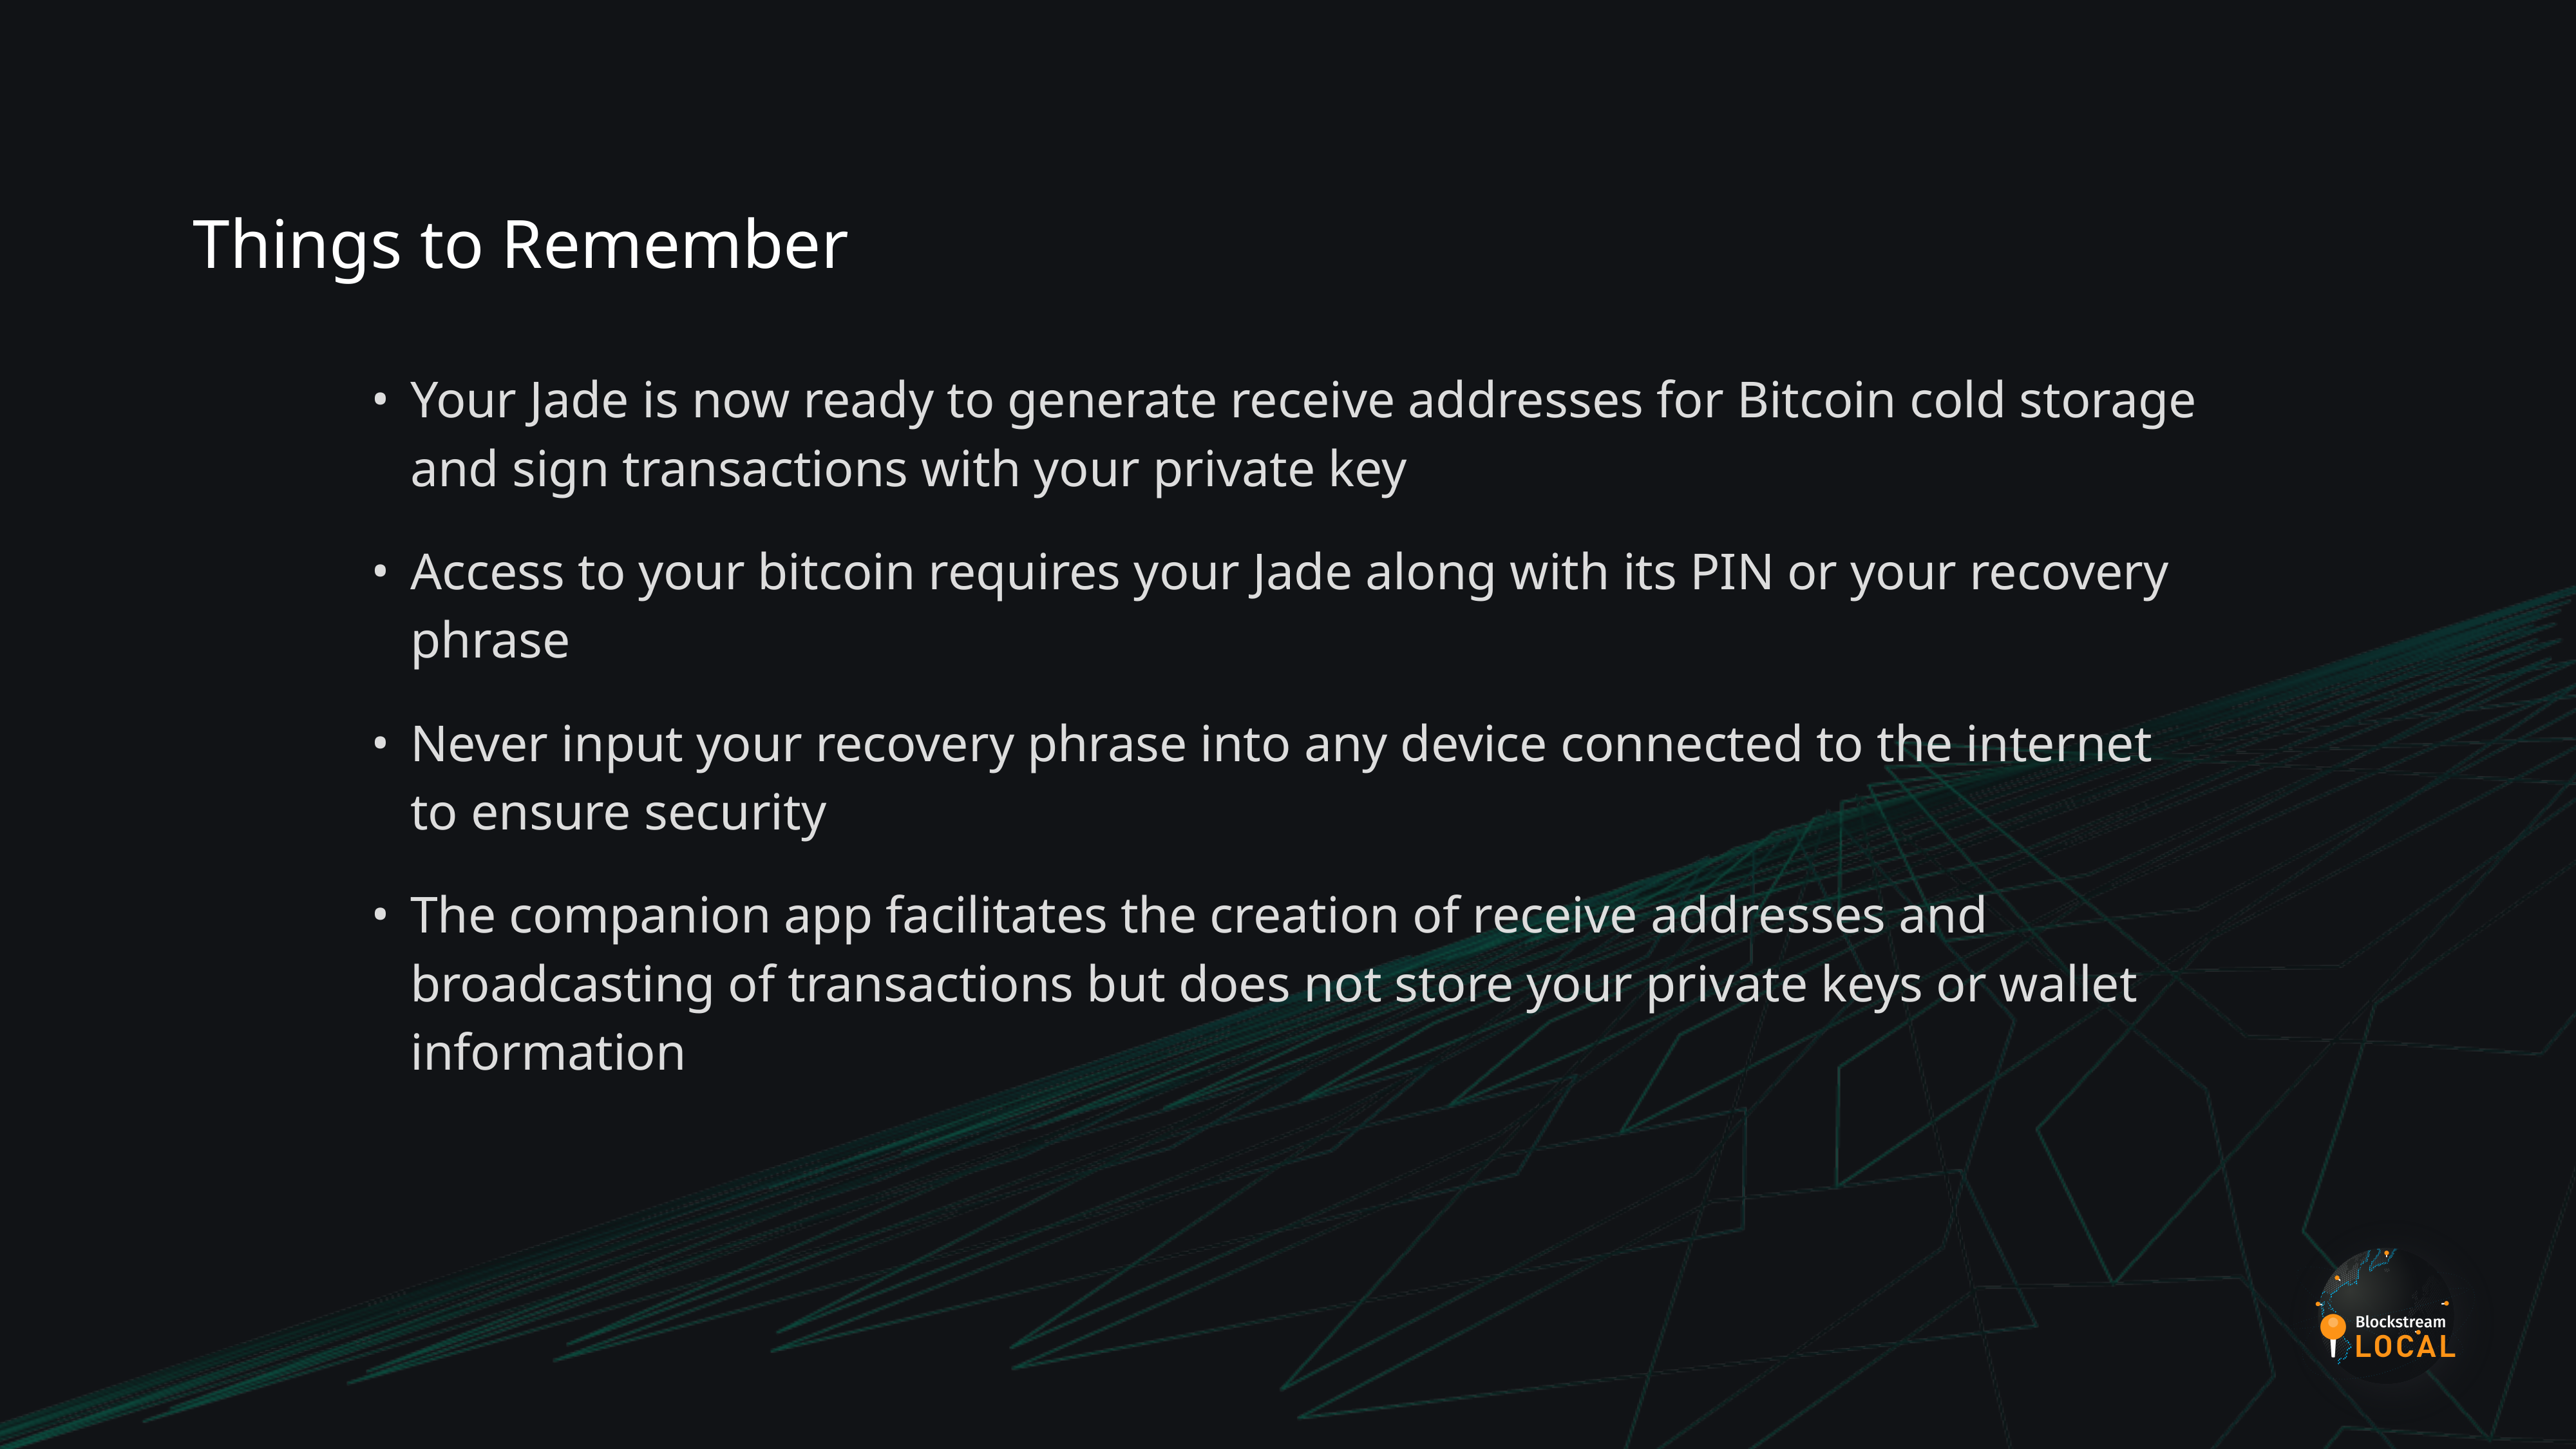

# Things to Remember
Your Jade is now ready to generate receive addresses for Bitcoin cold storage and sign transactions with your private key
Access to your bitcoin requires your Jade along with its PIN or your recovery phrase
Never input your recovery phrase into any device connected to the internet to ensure security
The companion app facilitates the creation of receive addresses and broadcasting of transactions but does not store your private keys or wallet information